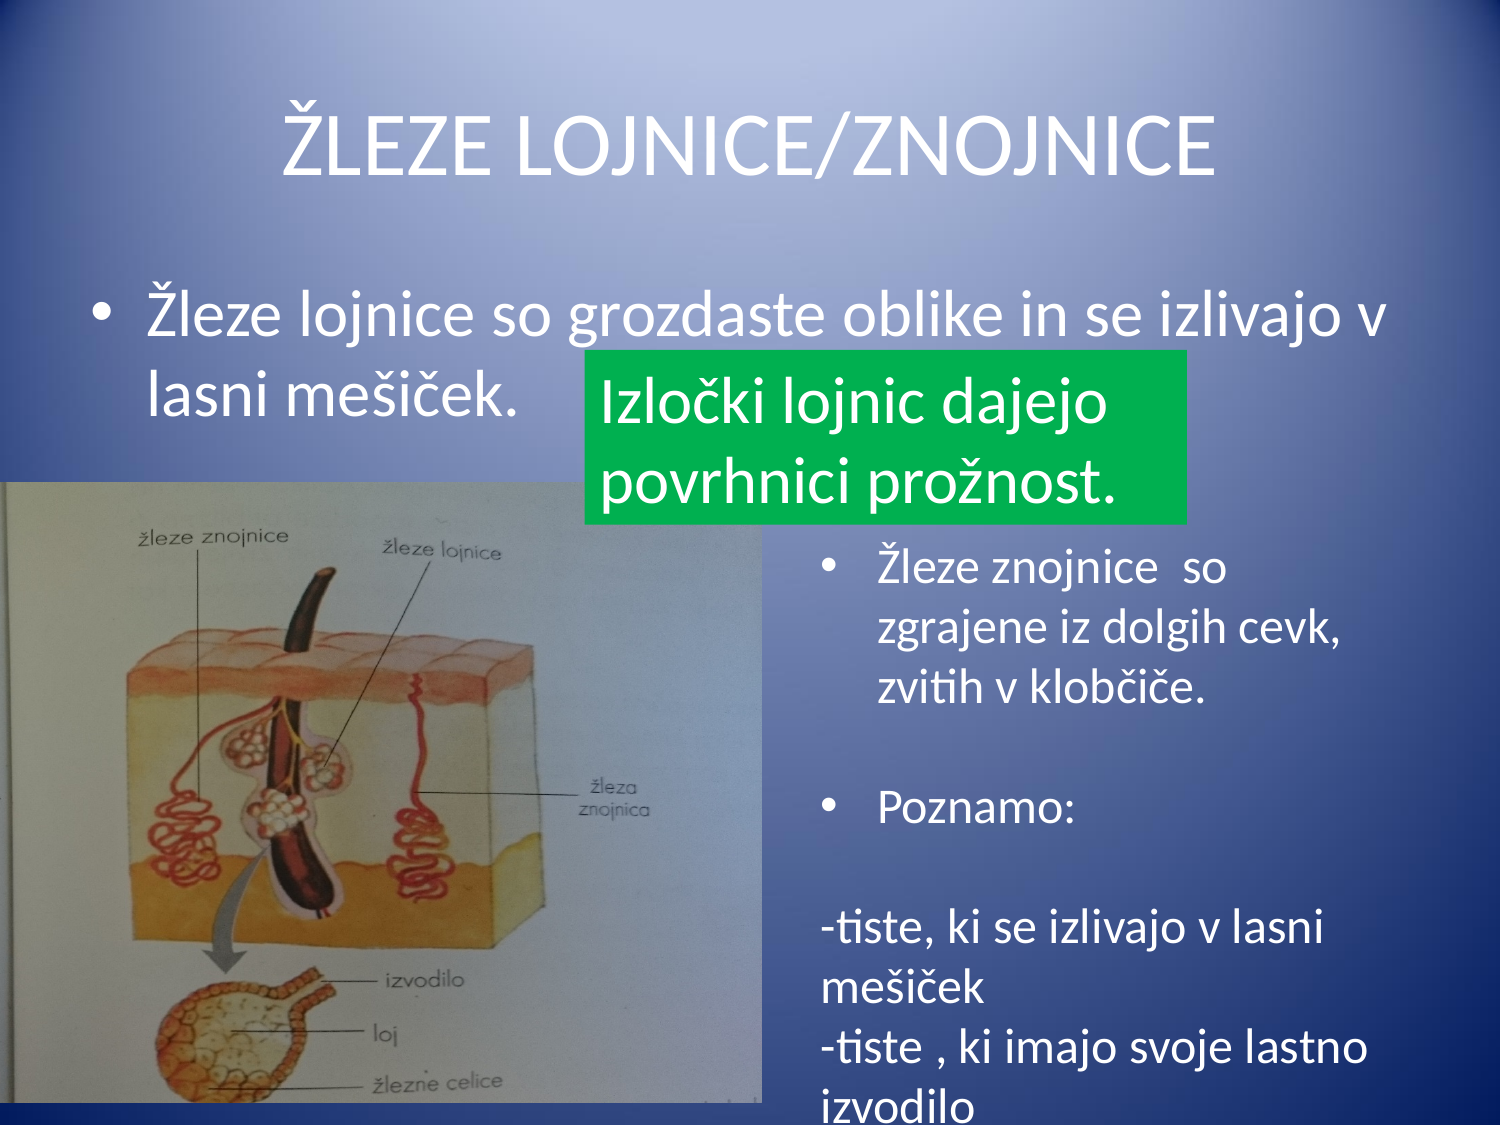

# ŽLEZE LOJNICE/ZNOJNICE
Žleze lojnice so grozdaste oblike in se izlivajo v lasni mešiček.
Izločki lojnic dajejo povrhnici prožnost.
Žleze znojnice so zgrajene iz dolgih cevk, zvitih v klobčiče.
Poznamo:
-tiste, ki se izlivajo v lasni mešiček
-tiste , ki imajo svoje lastno izvodilo